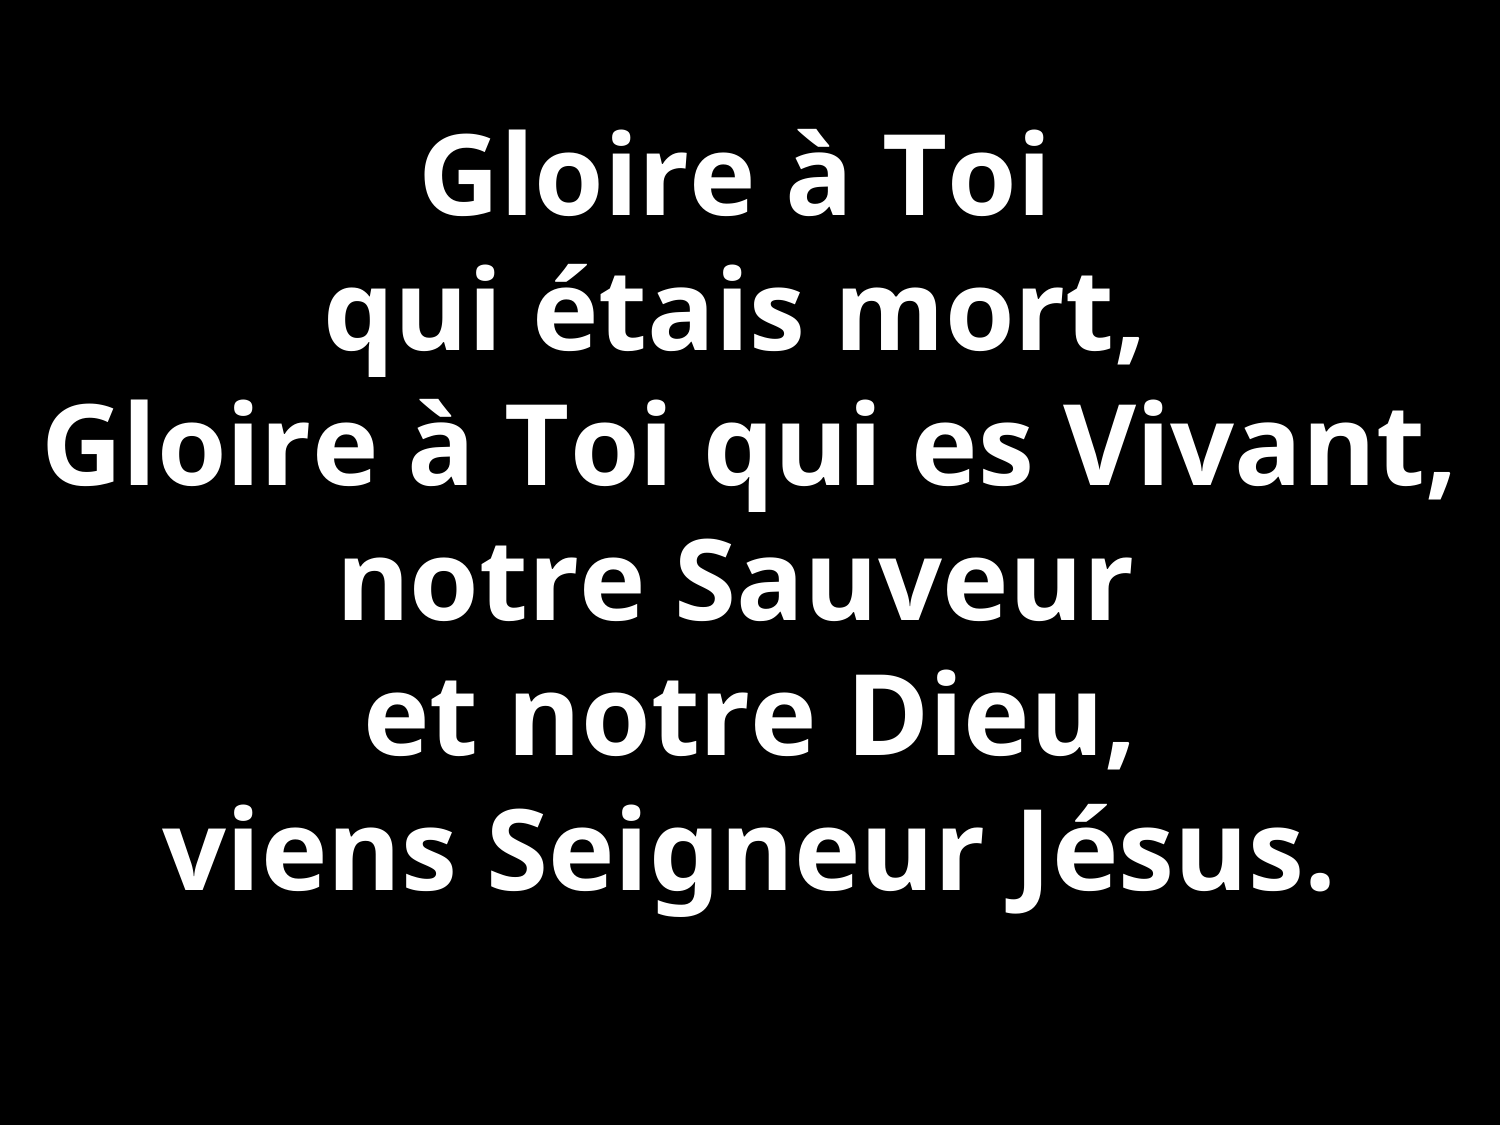

Gloire à Toi
qui étais mort,
Gloire à Toi qui es Vivant,
notre Sauveur
et notre Dieu,
viens Seigneur Jésus.